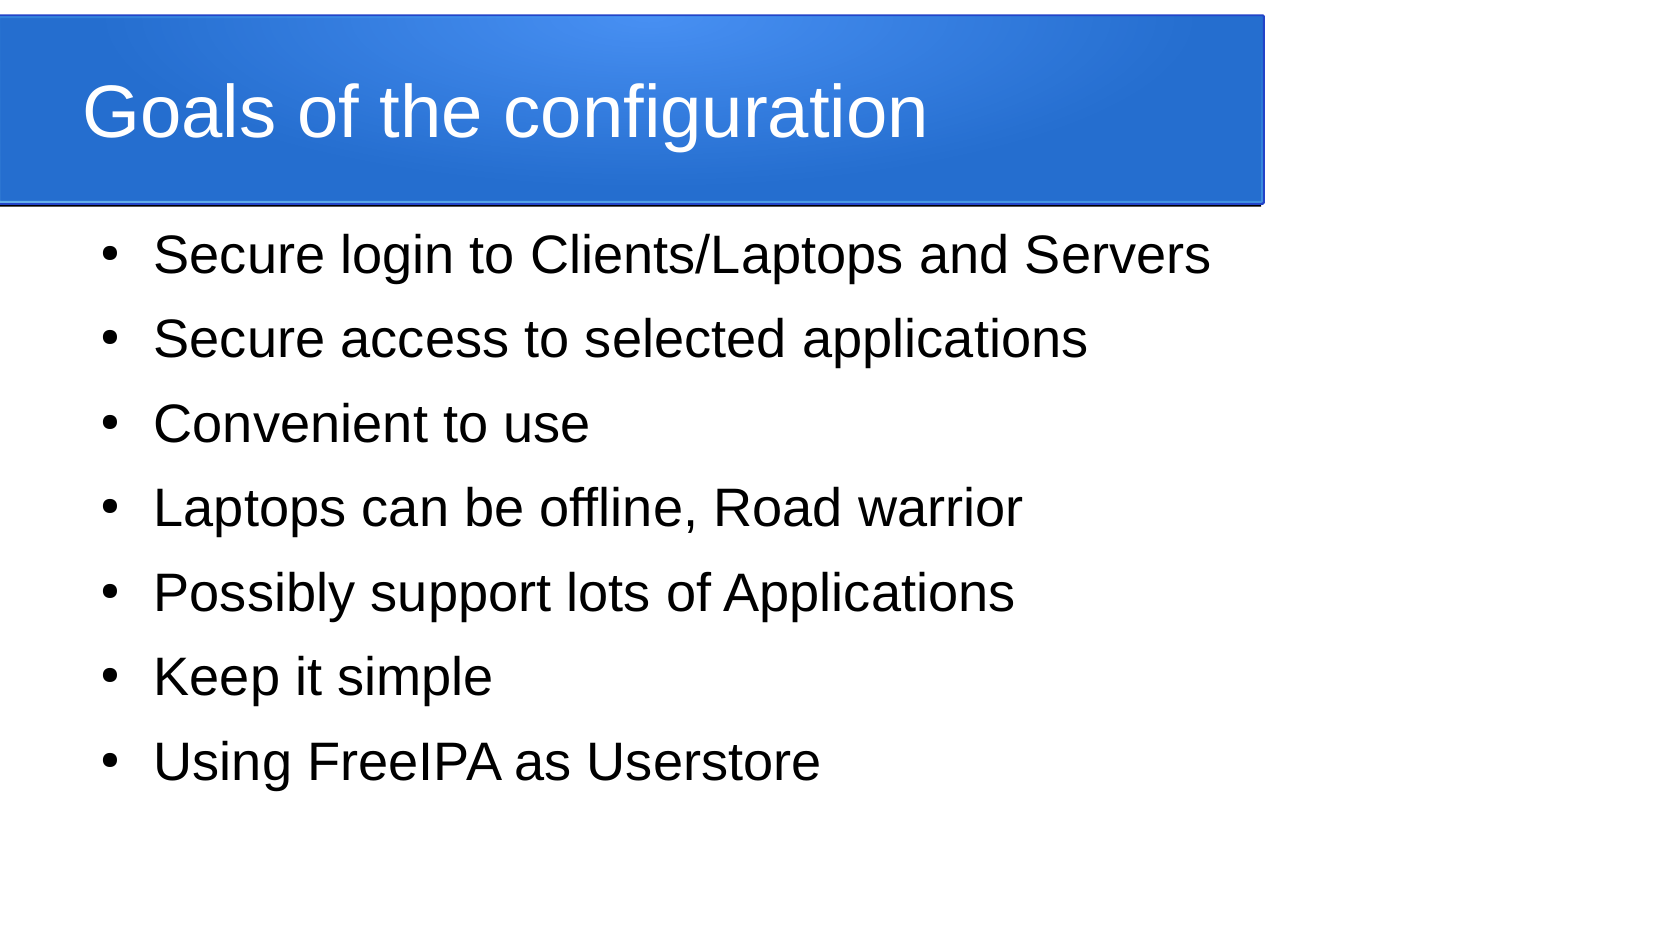

# Goals of the configuration
Secure login to Clients/Laptops and Servers
Secure access to selected applications
Convenient to use
Laptops can be offline, Road warrior
Possibly support lots of Applications
Keep it simple
Using FreeIPA as Userstore